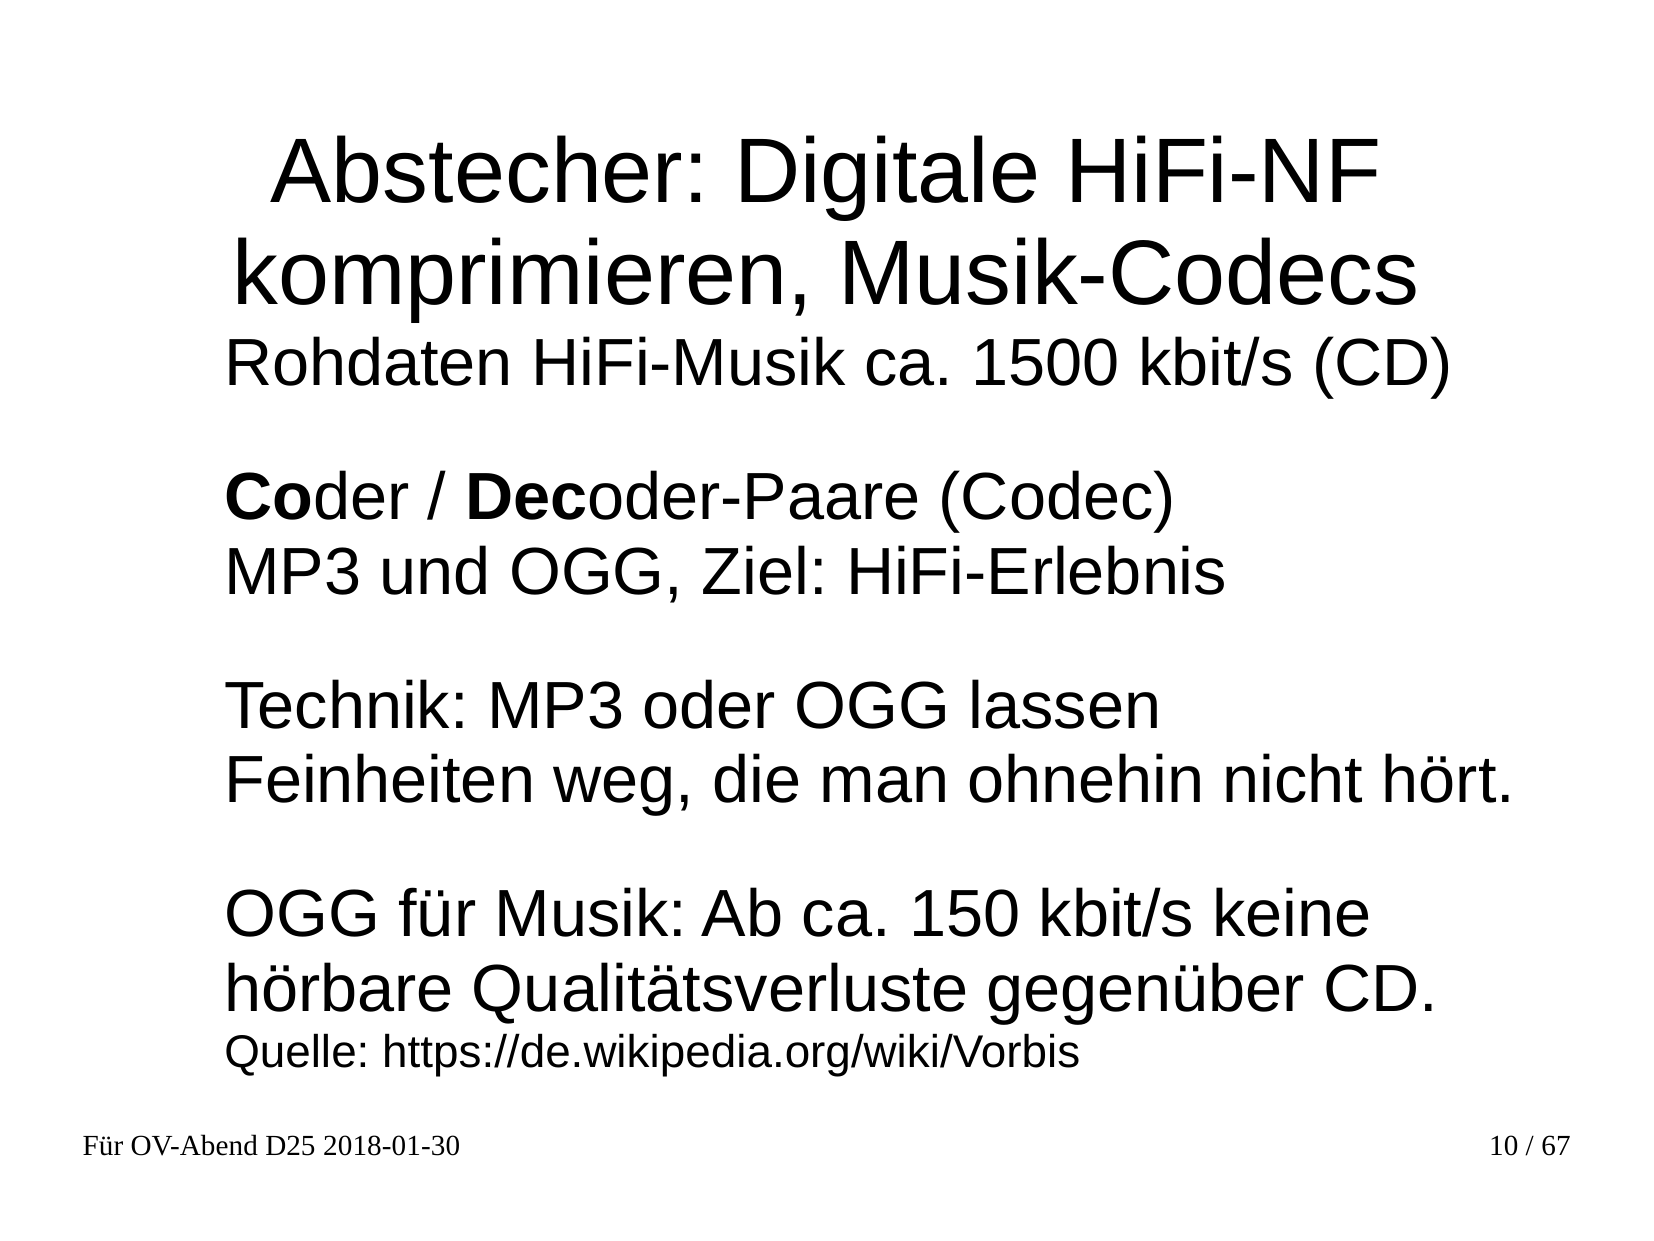

# Abstecher: Digitale HiFi-NF komprimieren, Musik-Codecs
Rohdaten HiFi-Musik ca. 1500 kbit/s (CD)
Coder / Decoder-Paare (Codec)
MP3 und OGG, Ziel: HiFi-Erlebnis
Technik: MP3 oder OGG lassen
Feinheiten weg, die man ohnehin nicht hört.
OGG für Musik: Ab ca. 150 kbit/s keine hörbare Qualitätsverluste gegenüber CD.
Quelle: https://de.wikipedia.org/wiki/Vorbis
10